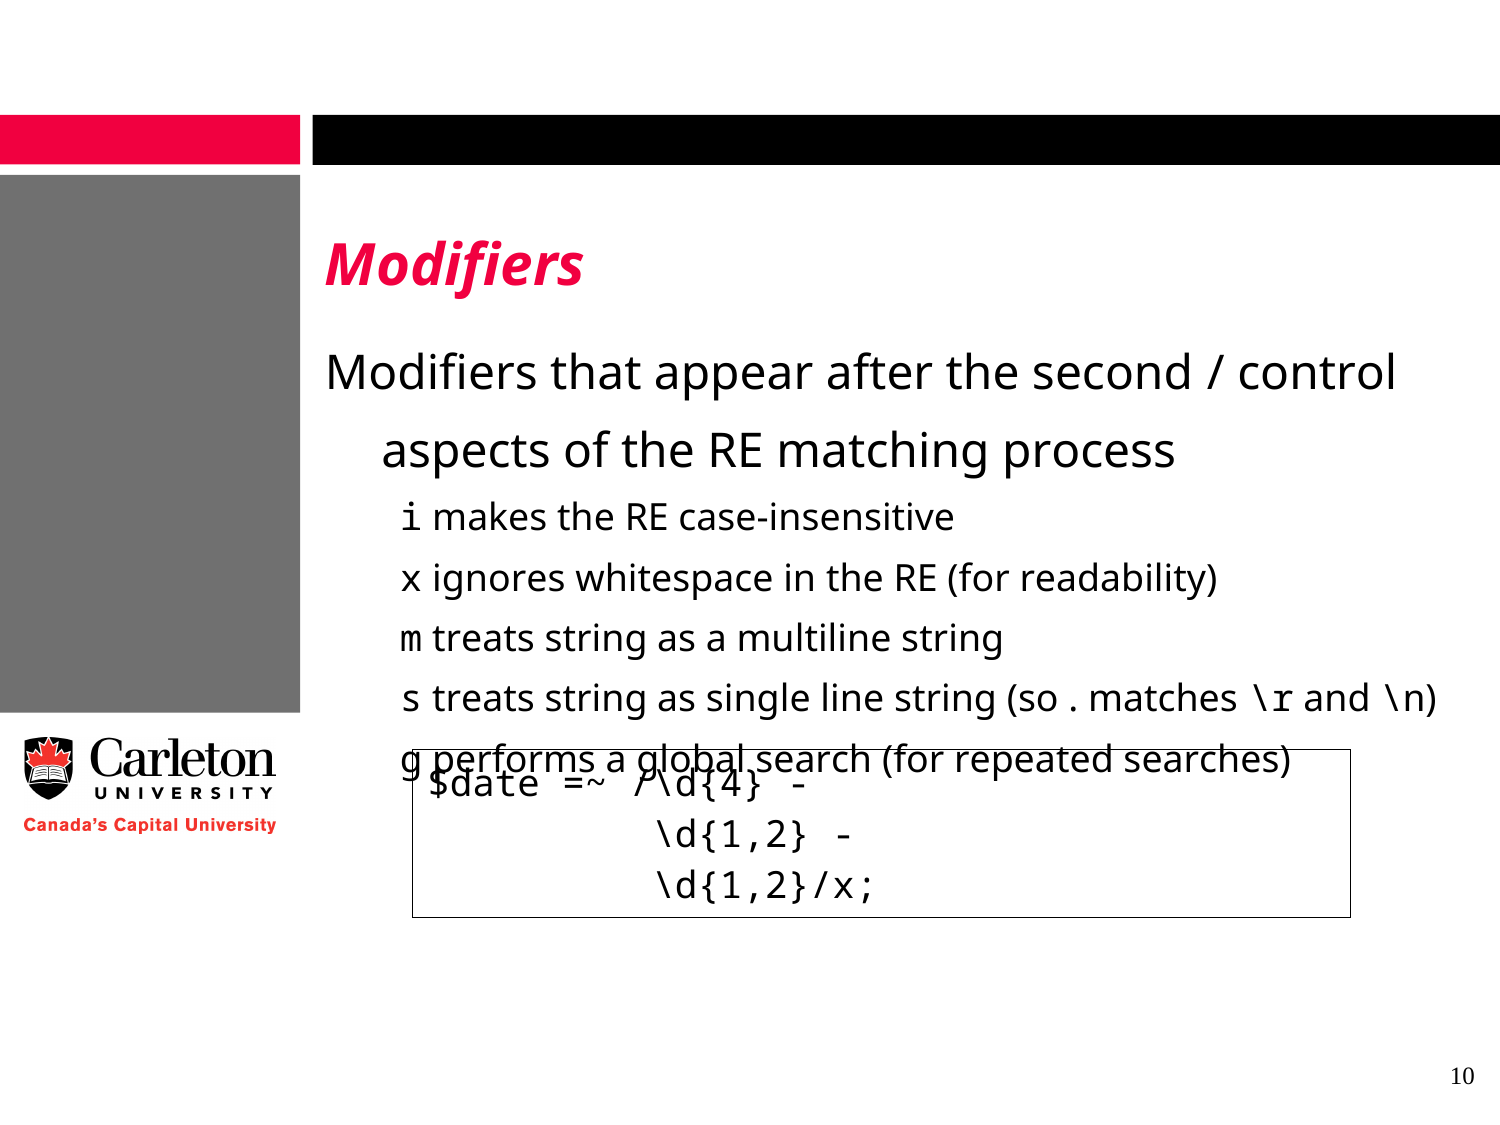

# Modifiers
Modifiers that appear after the second / control aspects of the RE matching process
i makes the RE case-insensitive
x ignores whitespace in the RE (for readability)
m treats string as a multiline string
s treats string as single line string (so . matches \r and \n)
g performs a global search (for repeated searches)
$date =~ /\d{4} -
 \d{1,2} -
 \d{1,2}/x;
10